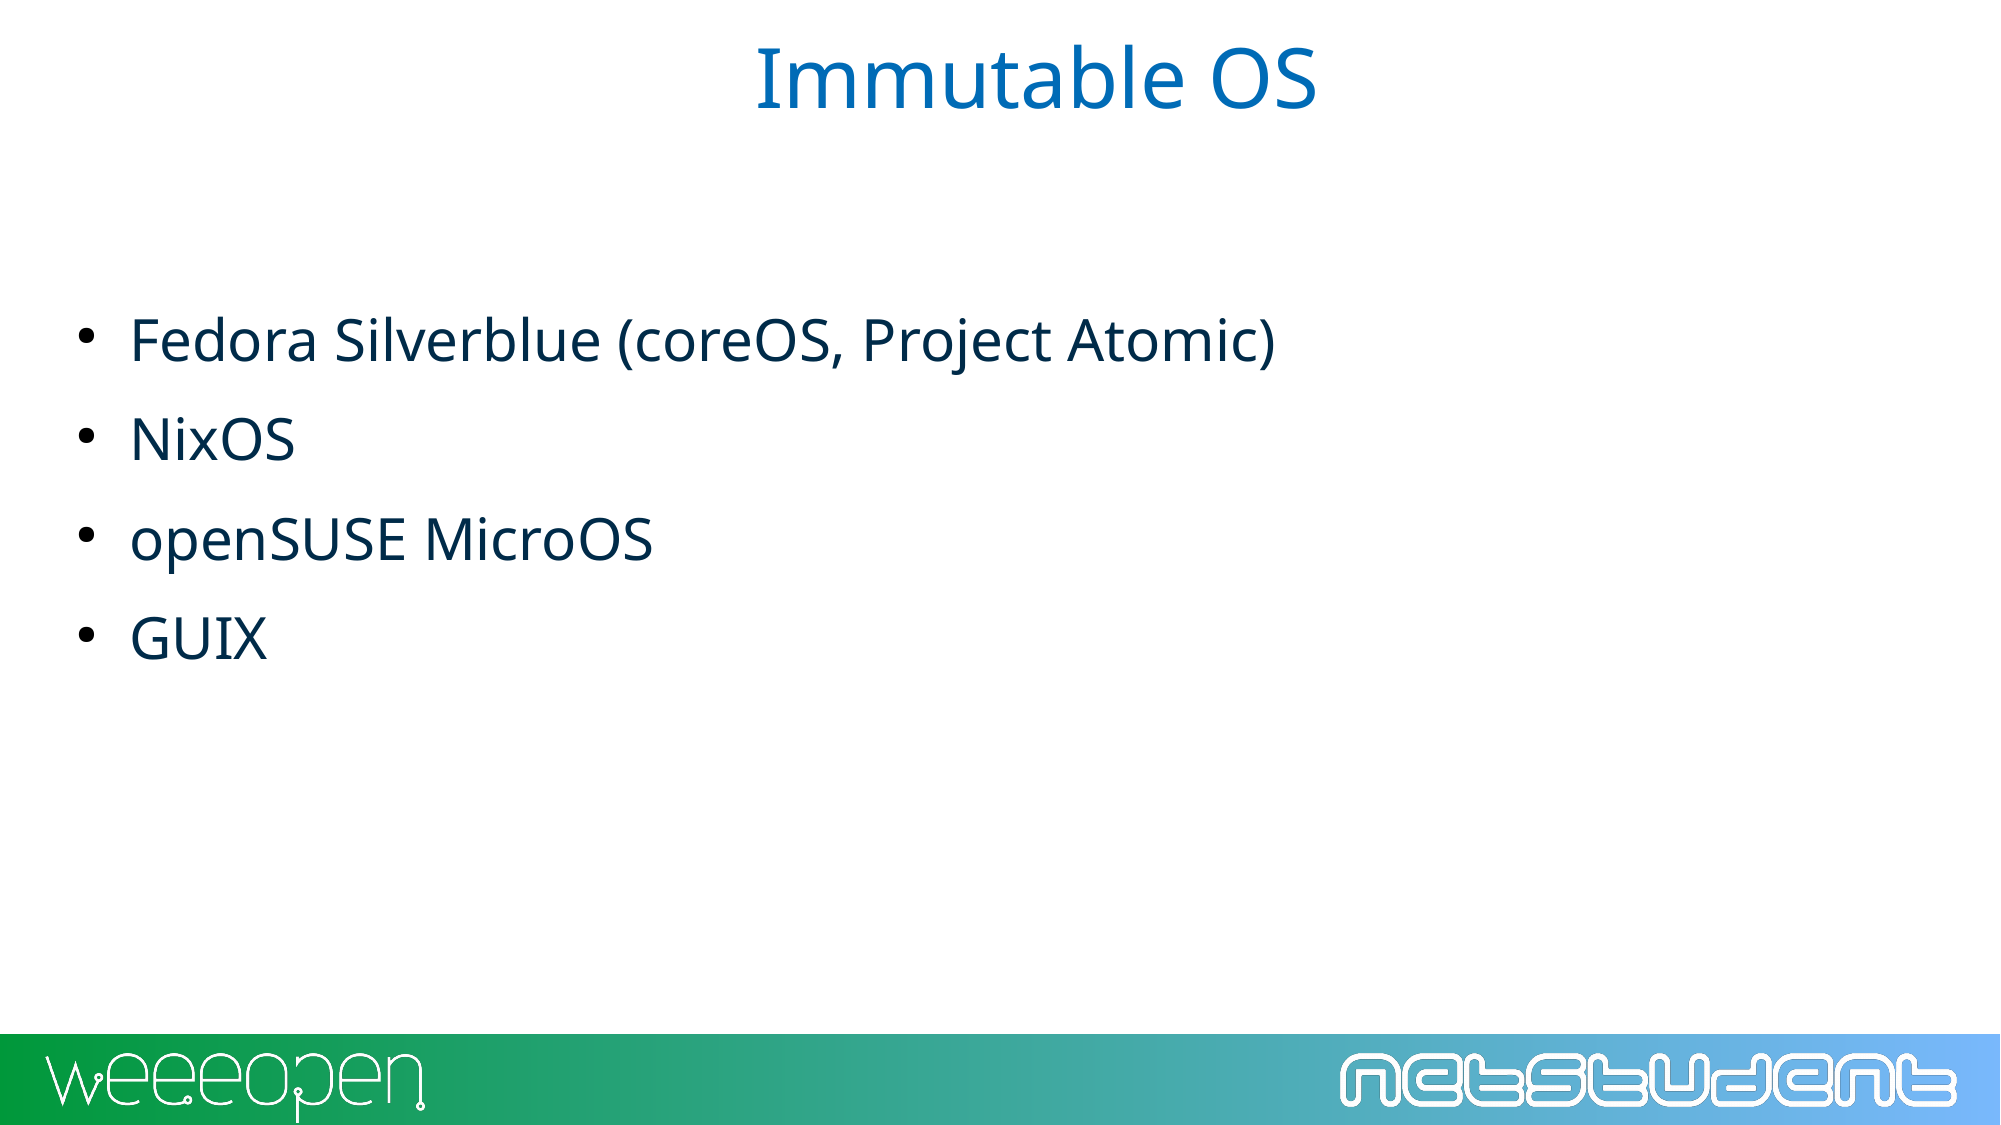

# Immutable OS
Fedora Silverblue (coreOS, Project Atomic)
NixOS
openSUSE MicroOS
GUIX